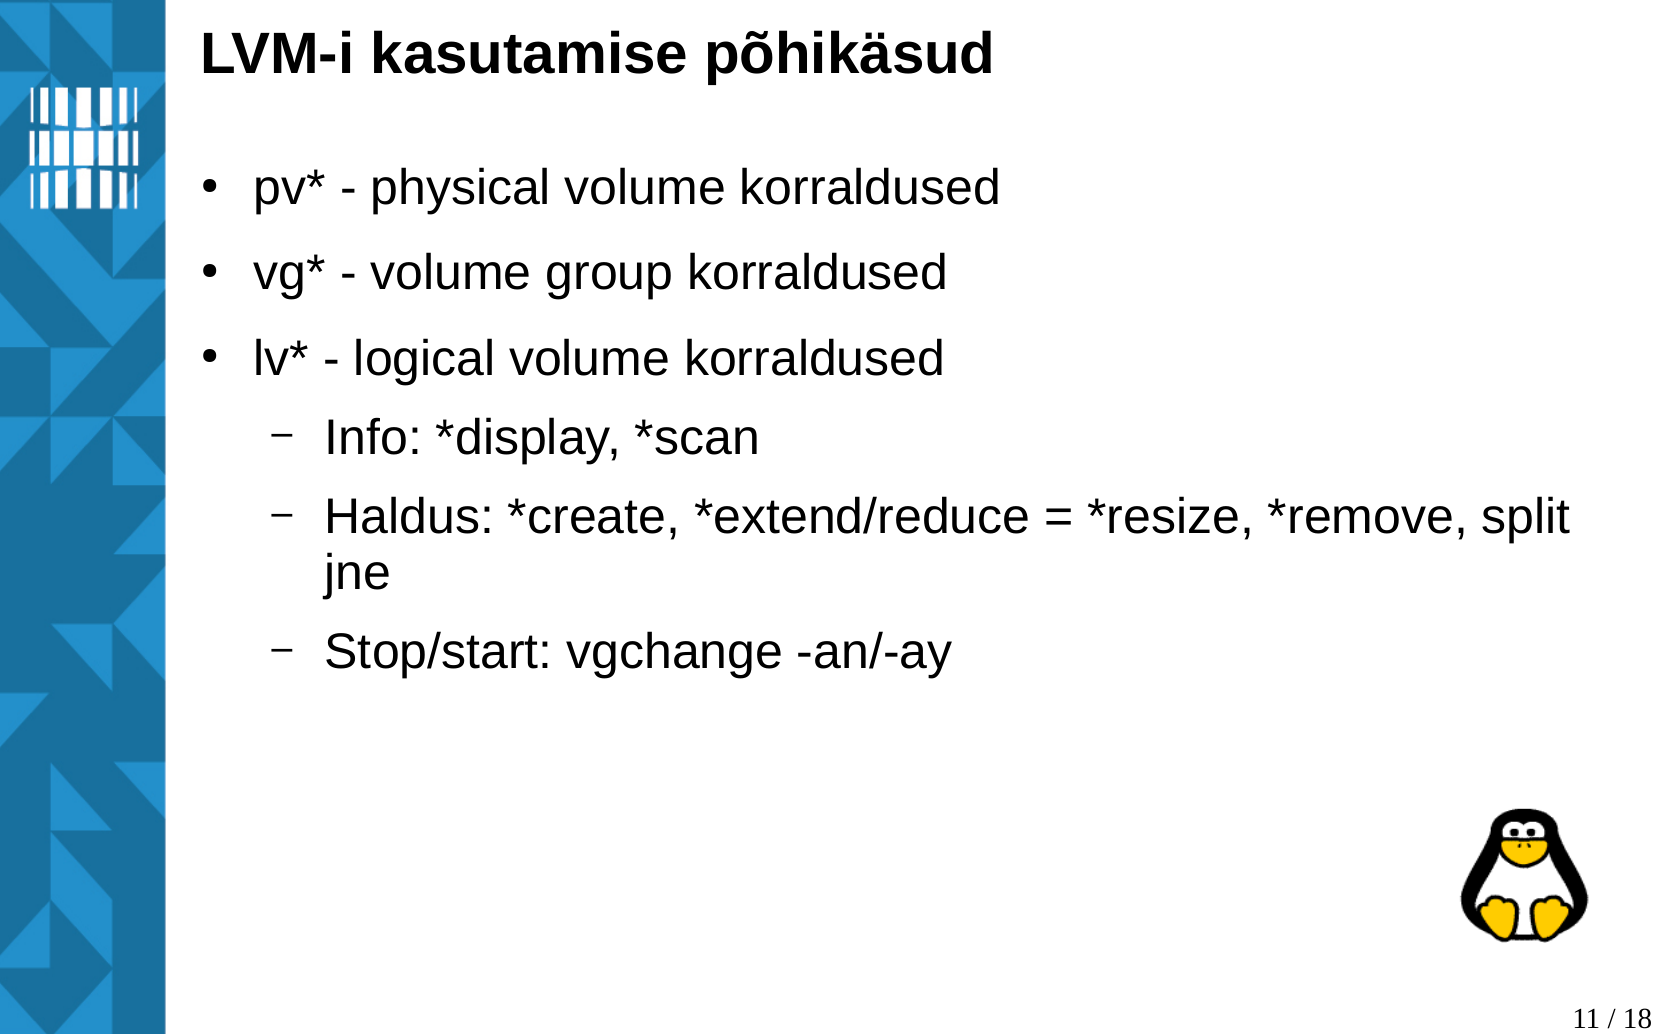

# LVM-i kasutamise põhikäsud
pv* - physical volume korraldused
vg* - volume group korraldused
lv* - logical volume korraldused
Info: *display, *scan
Haldus: *create, *extend/reduce = *resize, *remove, split jne
Stop/start: vgchange -an/-ay